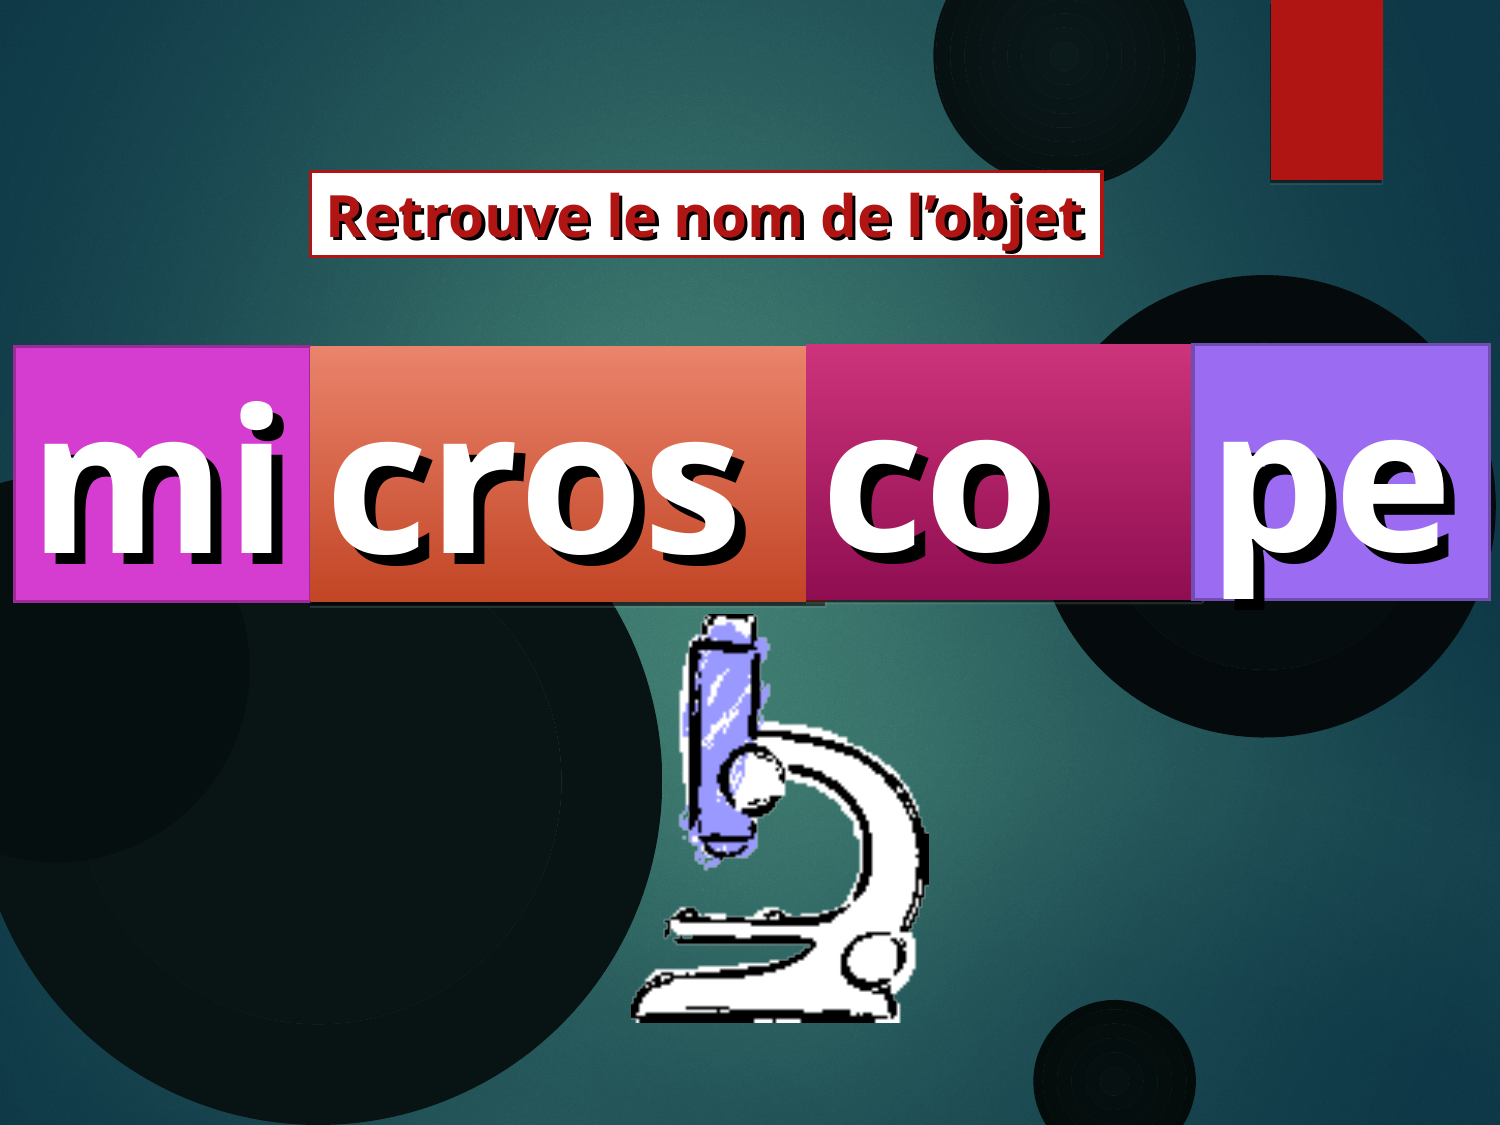

Retrouve le nom de l’objet
co
pe
mi
cros